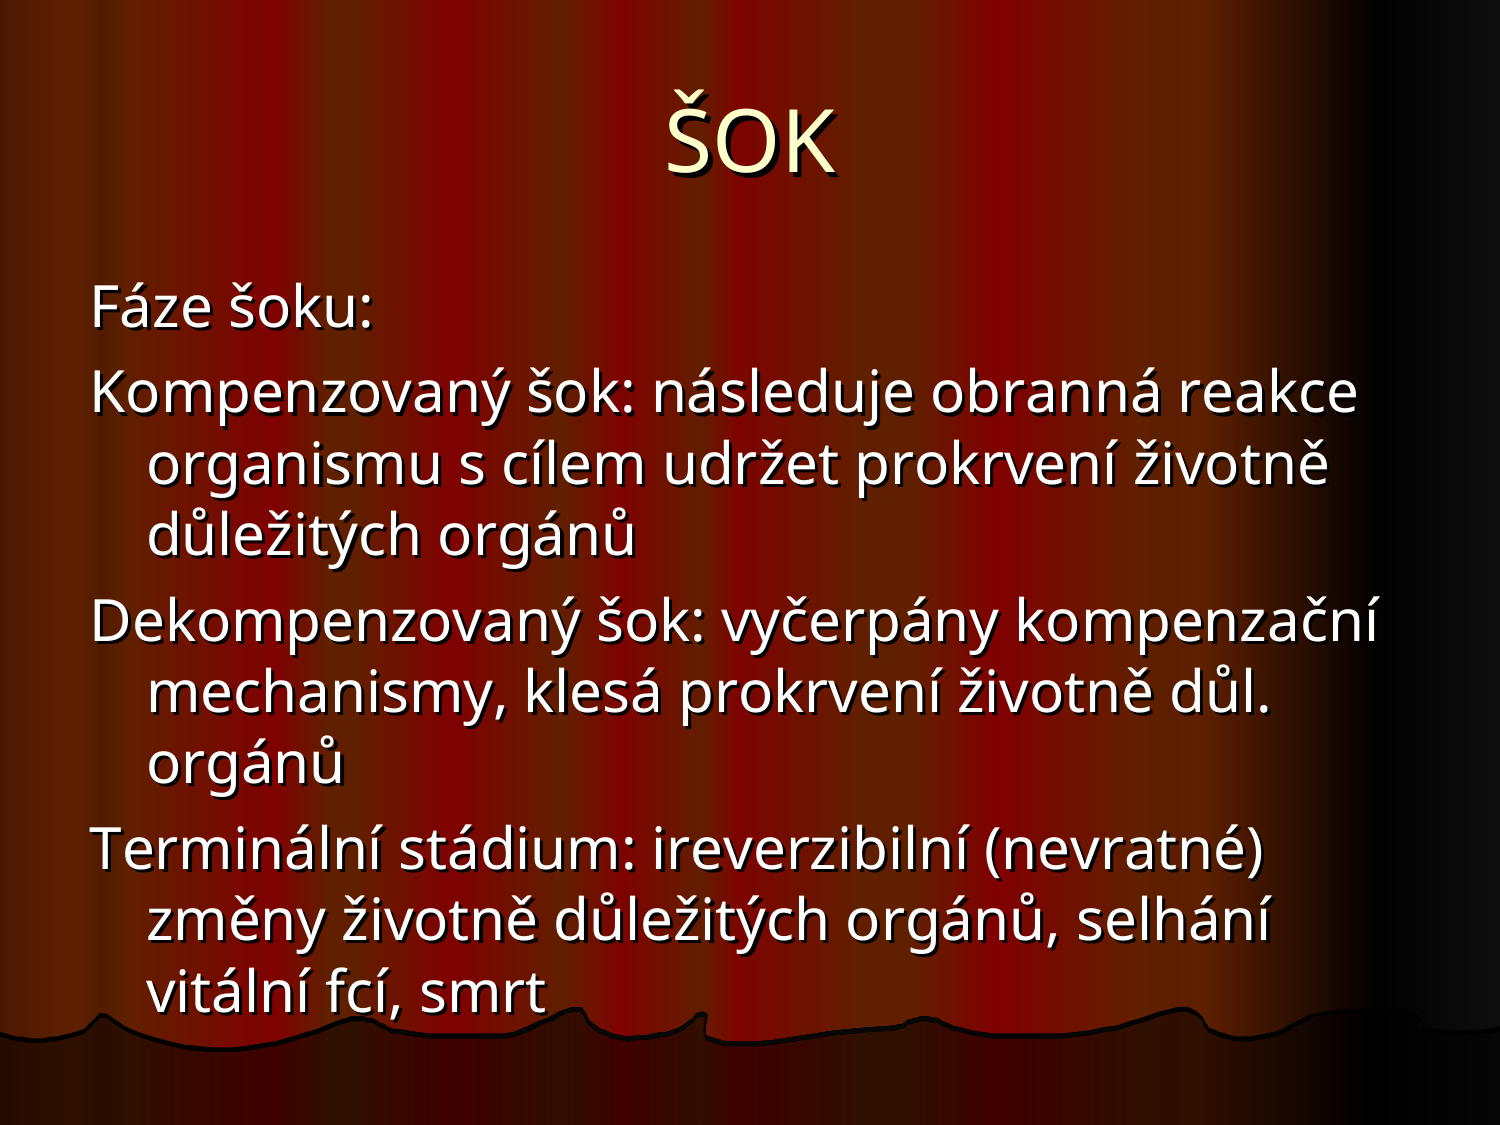

# ŠOK
Fáze šoku:
Kompenzovaný šok: následuje obranná reakce organismu s cílem udržet prokrvení životně důležitých orgánů
Dekompenzovaný šok: vyčerpány kompenzační mechanismy, klesá prokrvení životně důl. orgánů
Terminální stádium: ireverzibilní (nevratné) změny životně důležitých orgánů, selhání vitální fcí, smrt